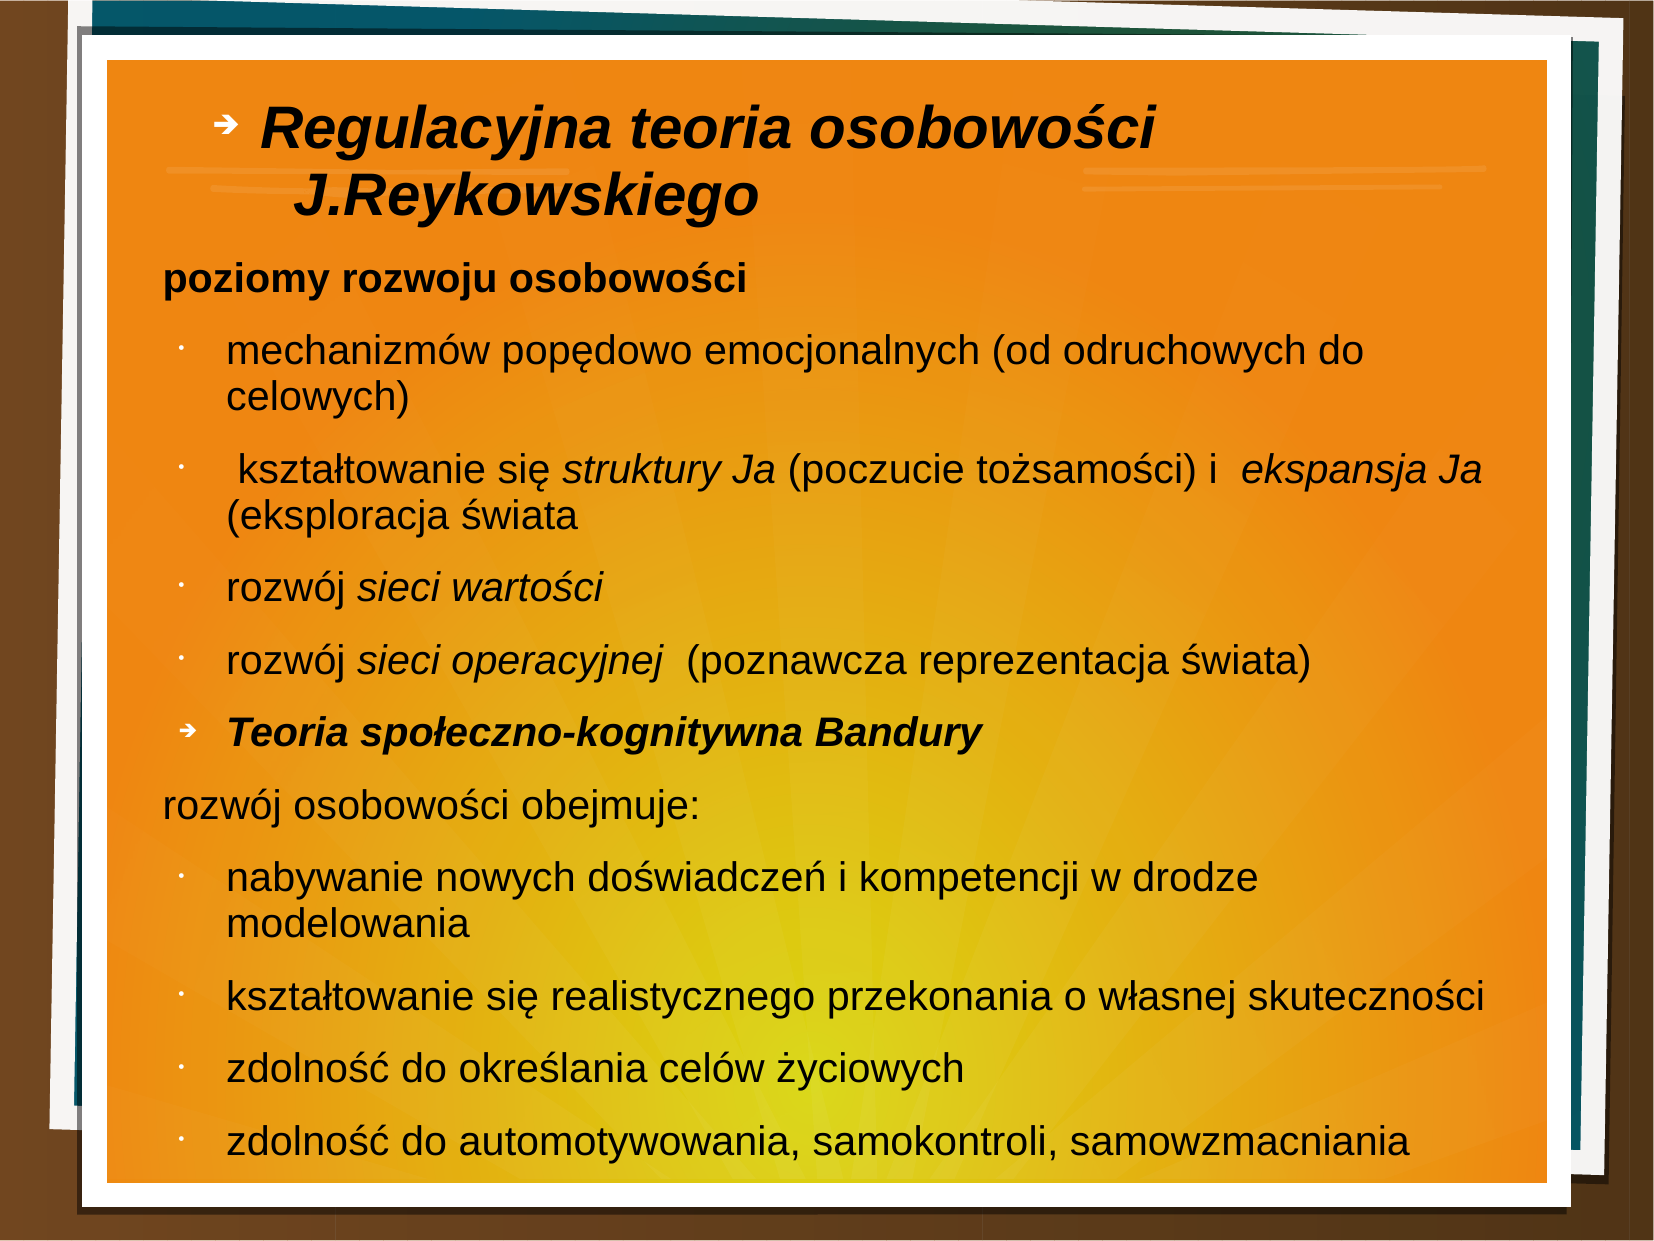

# Regulacyjna teoria osobowości J.Reykowskiego
poziomy rozwoju osobowości
mechanizmów popędowo emocjonalnych (od odruchowych do celowych)
 kształtowanie się struktury Ja (poczucie tożsamości) i ekspansja Ja (eksploracja świata
rozwój sieci wartości
rozwój sieci operacyjnej (poznawcza reprezentacja świata)
Teoria społeczno-kognitywna Bandury
rozwój osobowości obejmuje:
nabywanie nowych doświadczeń i kompetencji w drodze modelowania
kształtowanie się realistycznego przekonania o własnej skuteczności
zdolność do określania celów życiowych
zdolność do automotywowania, samokontroli, samowzmacniania